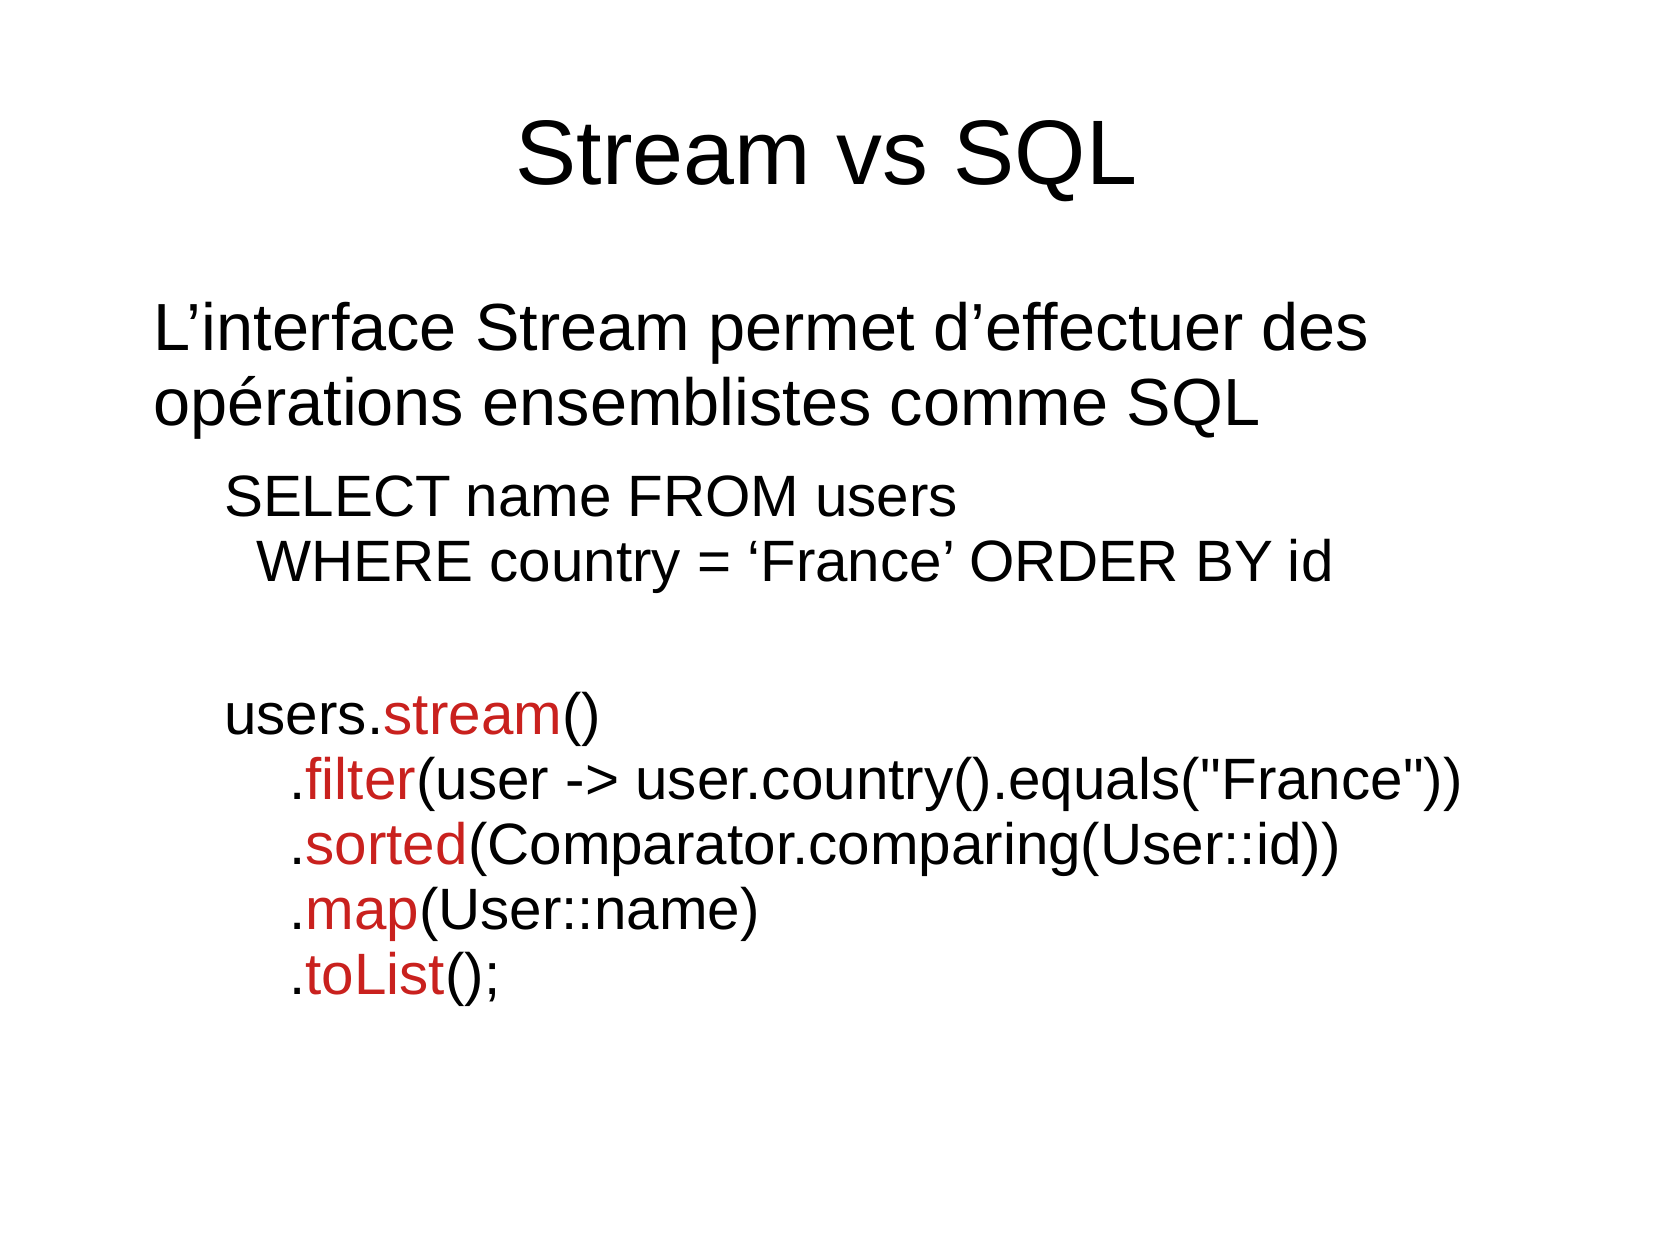

# Stream vs SQL
L’interface Stream permet d’effectuer des opérations ensemblistes comme SQL
SELECT name FROM users
 WHERE country = ‘France’ ORDER BY id
users.stream()
 .filter(user -> user.country().equals("France"))
 .sorted(Comparator.comparing(User::id))
 .map(User::name)
 .toList();